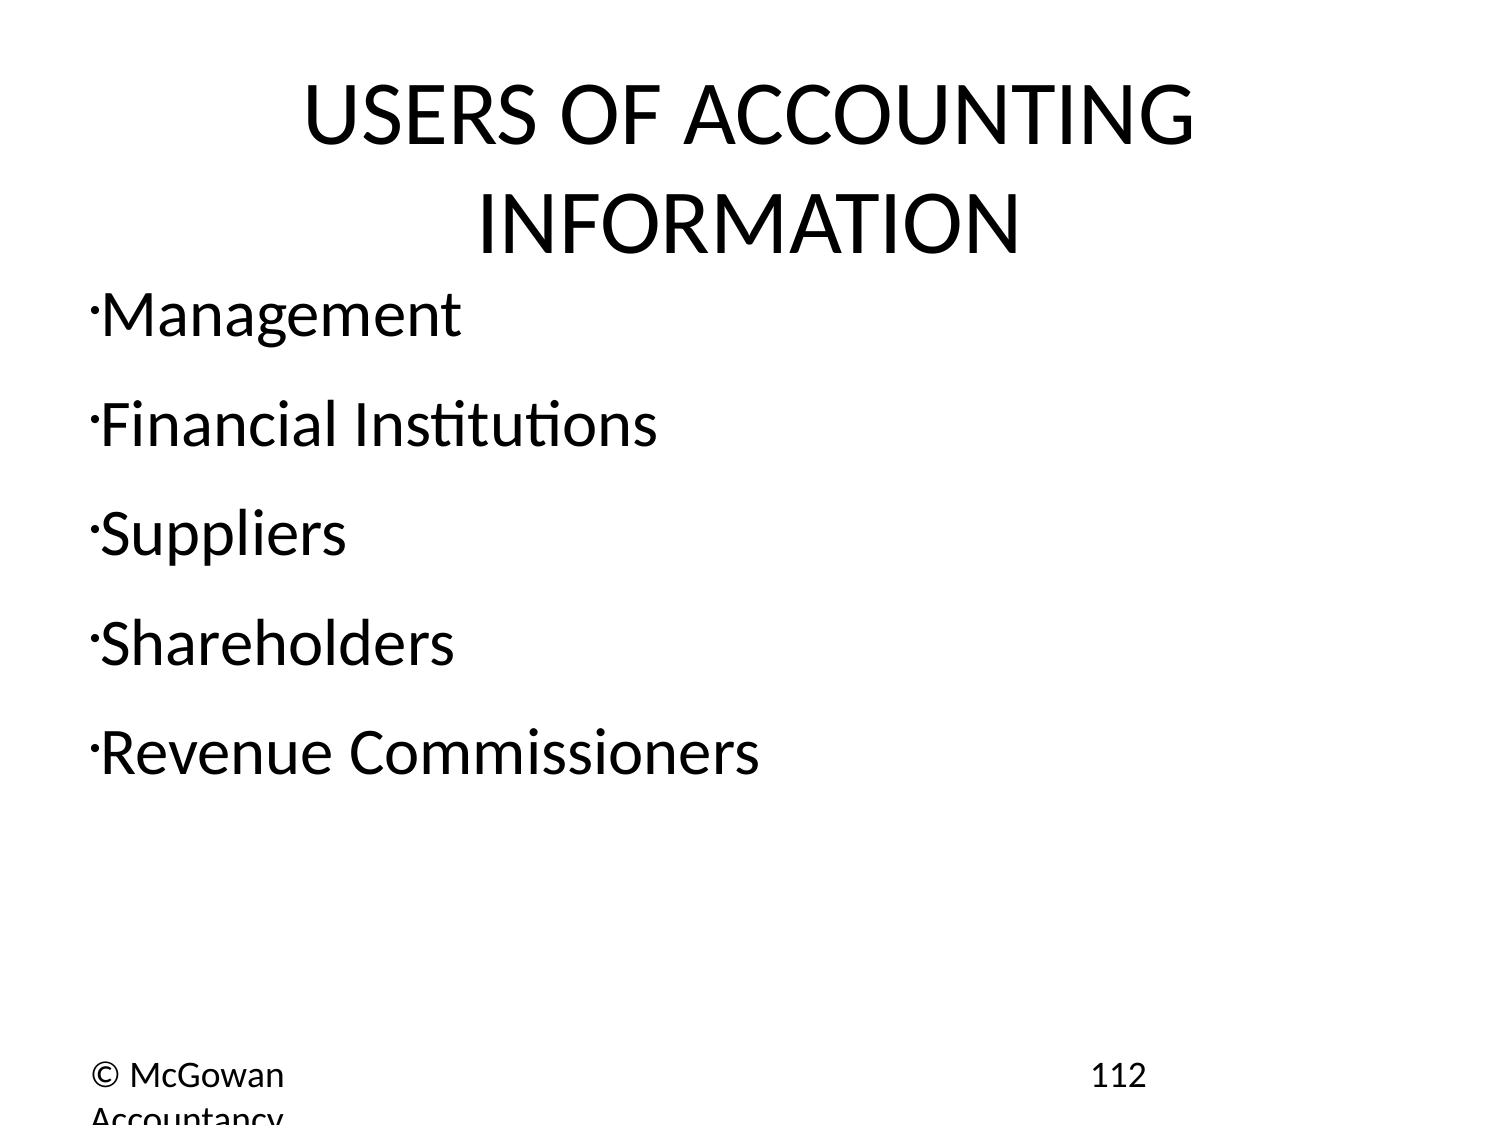

# USERS OF ACCOUNTING INFORMATION
Management
Financial Institutions
Suppliers
Shareholders
Revenue Commissioners
© McGowan Accountancy Services
112